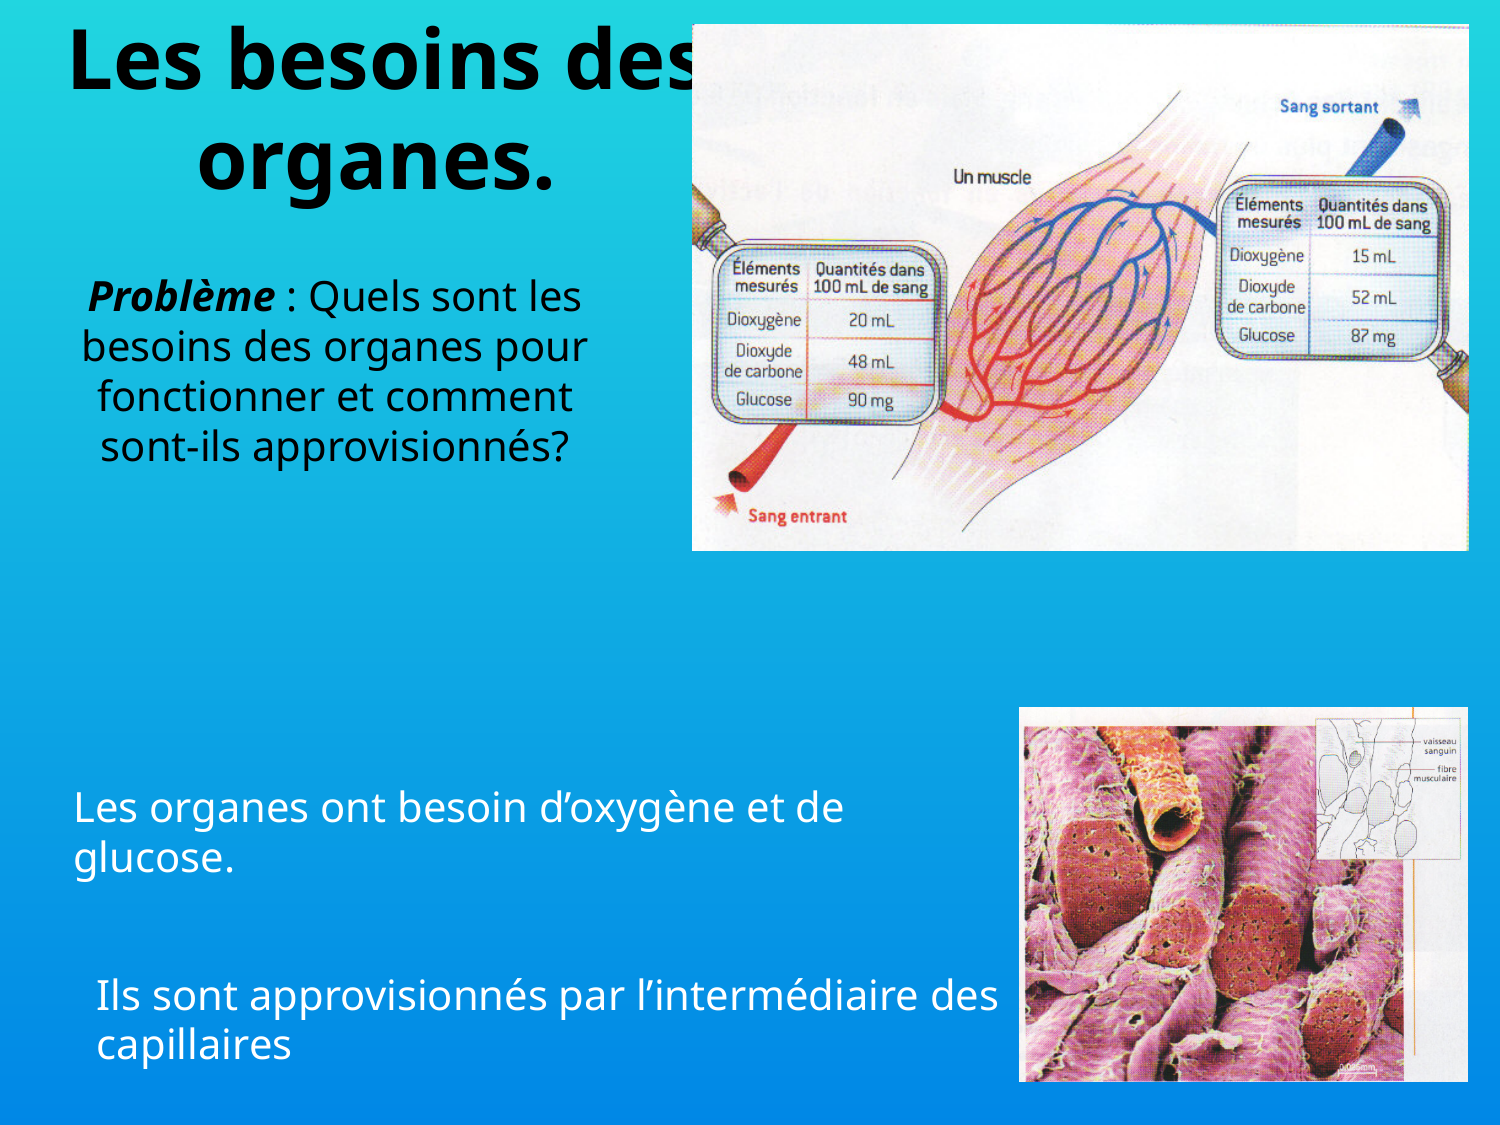

# Les besoins des organes.
Problème : Quels sont les besoins des organes pour fonctionner et comment sont-ils approvisionnés?
Les organes ont besoin d’oxygène et de glucose.
Ils sont approvisionnés par l’intermédiaire des capillaires